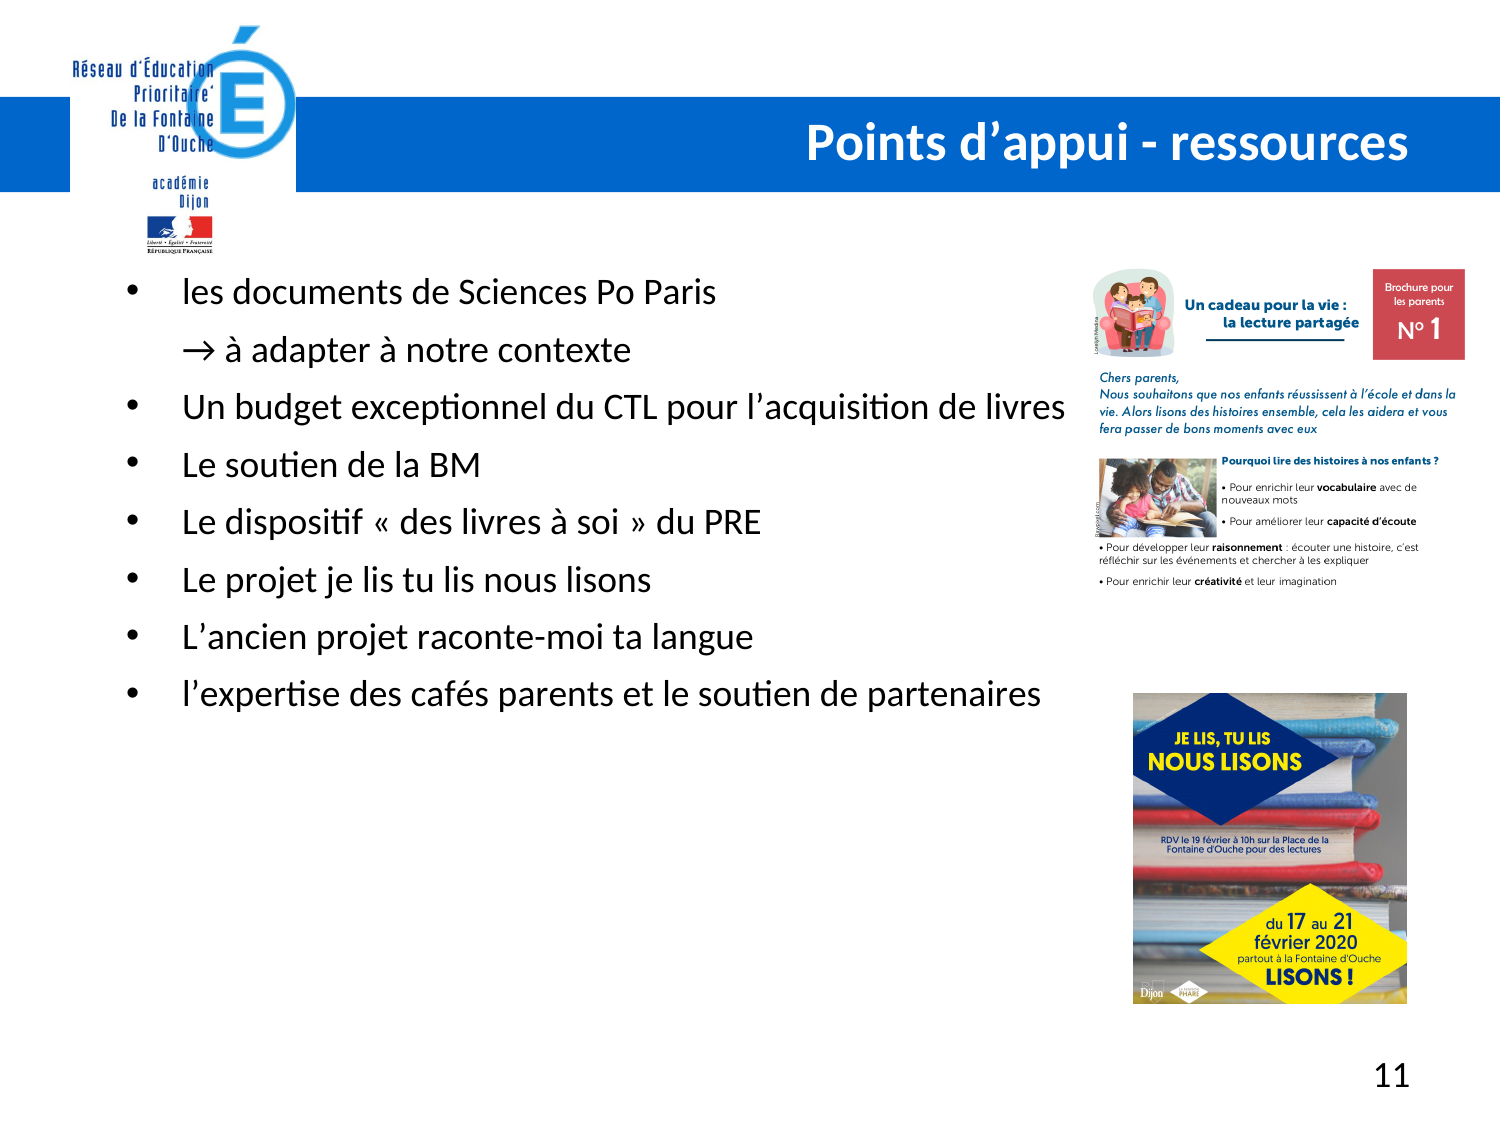

Points d’appui - ressources
les documents de Sciences Po Paris
→ à adapter à notre contexte
Un budget exceptionnel du CTL pour l’acquisition de livres
Le soutien de la BM
Le dispositif « des livres à soi » du PRE
Le projet je lis tu lis nous lisons
L’ancien projet raconte-moi ta langue
l’expertise des cafés parents et le soutien de partenaires